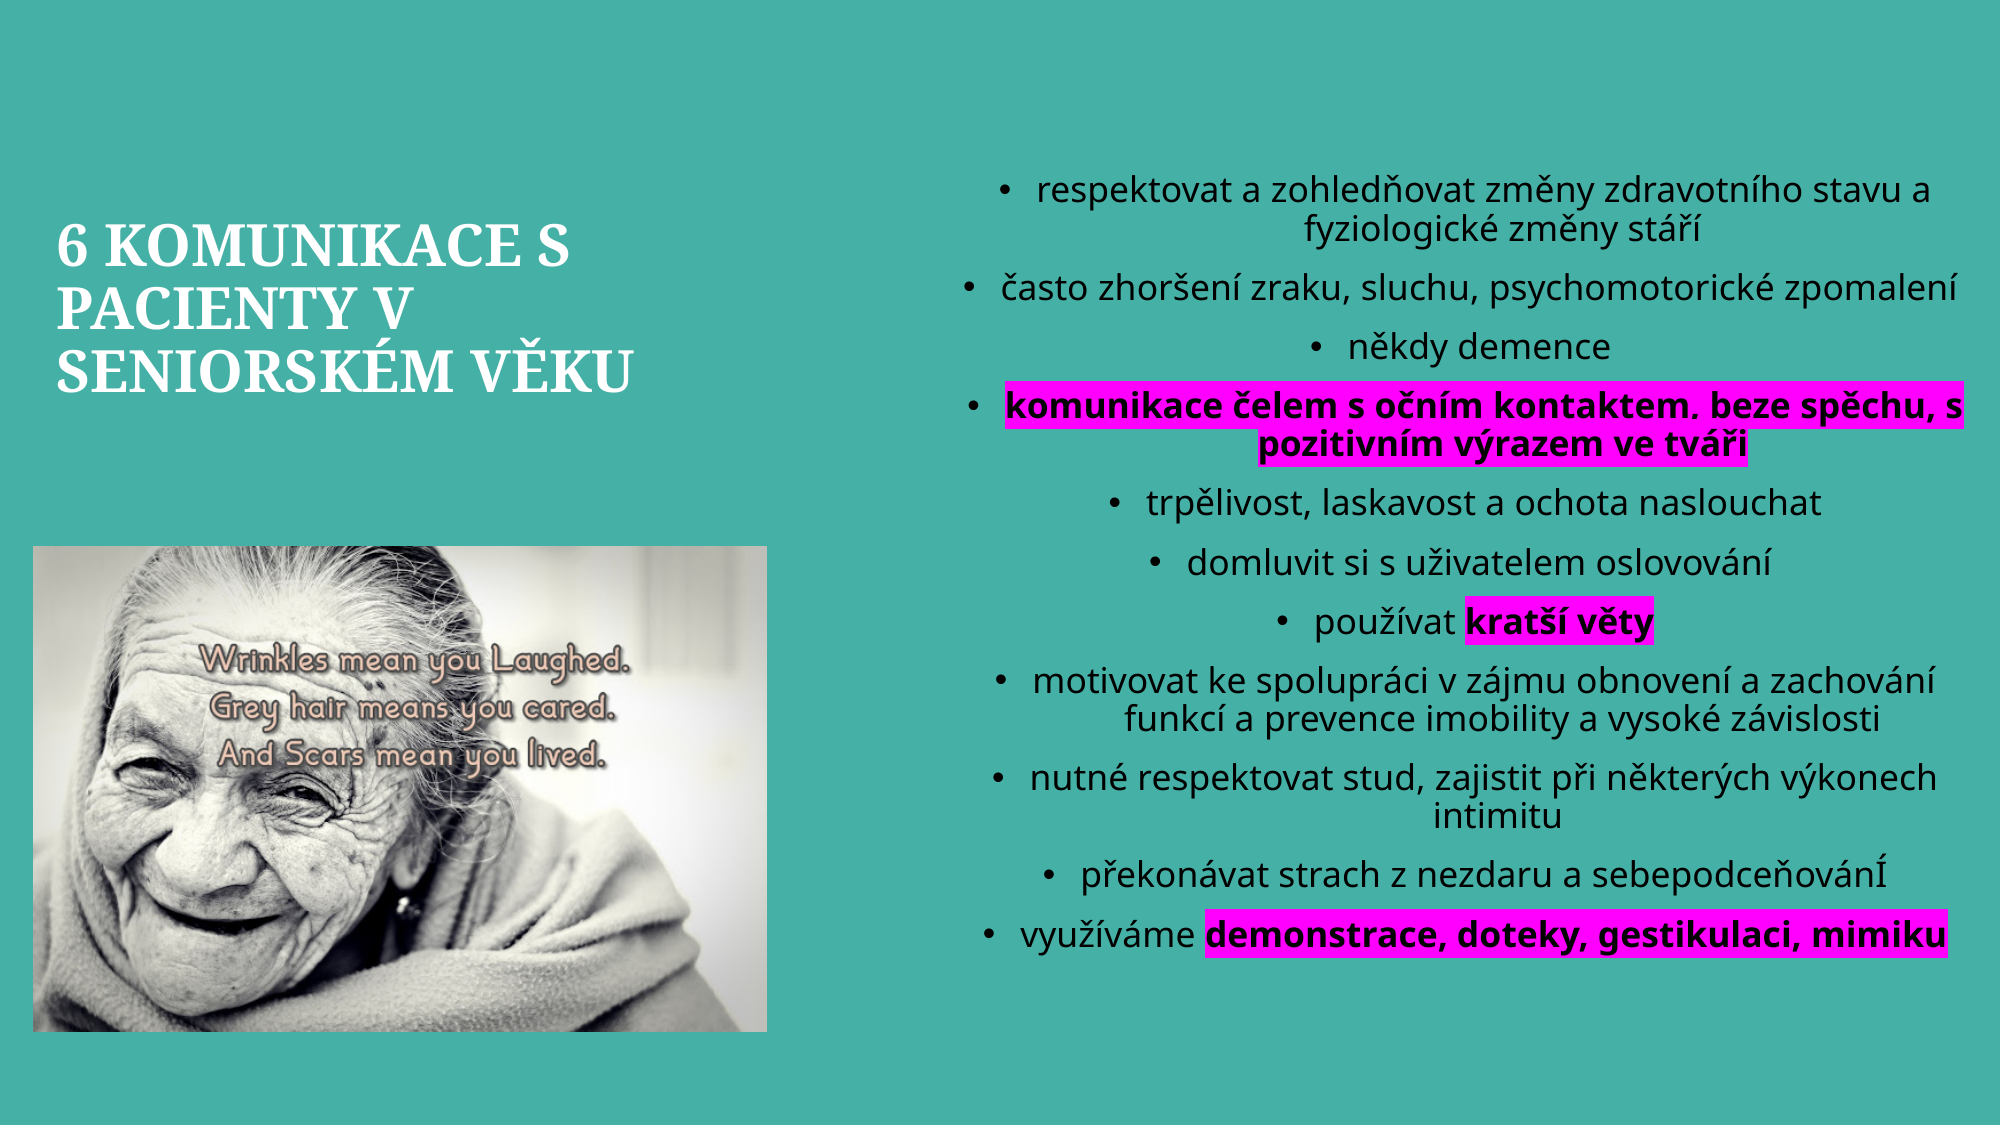

respektovat a zohledňovat změny zdravotního stavu a fyziologické změny stáří
často zhoršení zraku, sluchu, psychomotorické zpomalení
někdy demence
komunikace čelem s očním kontaktem, beze spěchu, s pozitivním výrazem ve tváři
trpělivost, laskavost a ochota naslouchat
domluvit si s uživatelem oslovování
používat kratší věty
motivovat ke spolupráci v zájmu obnovení a zachování funkcí a prevence imobility a vysoké závislosti
nutné respektovat stud, zajistit při některých výkonech intimitu
překonávat strach z nezdaru a sebepodceňovánÍ
využíváme demonstrace, doteky, gestikulaci, mimiku
# 6 KOMUNIKACE S PACIENTY V SENIORSKÉM VĚKU